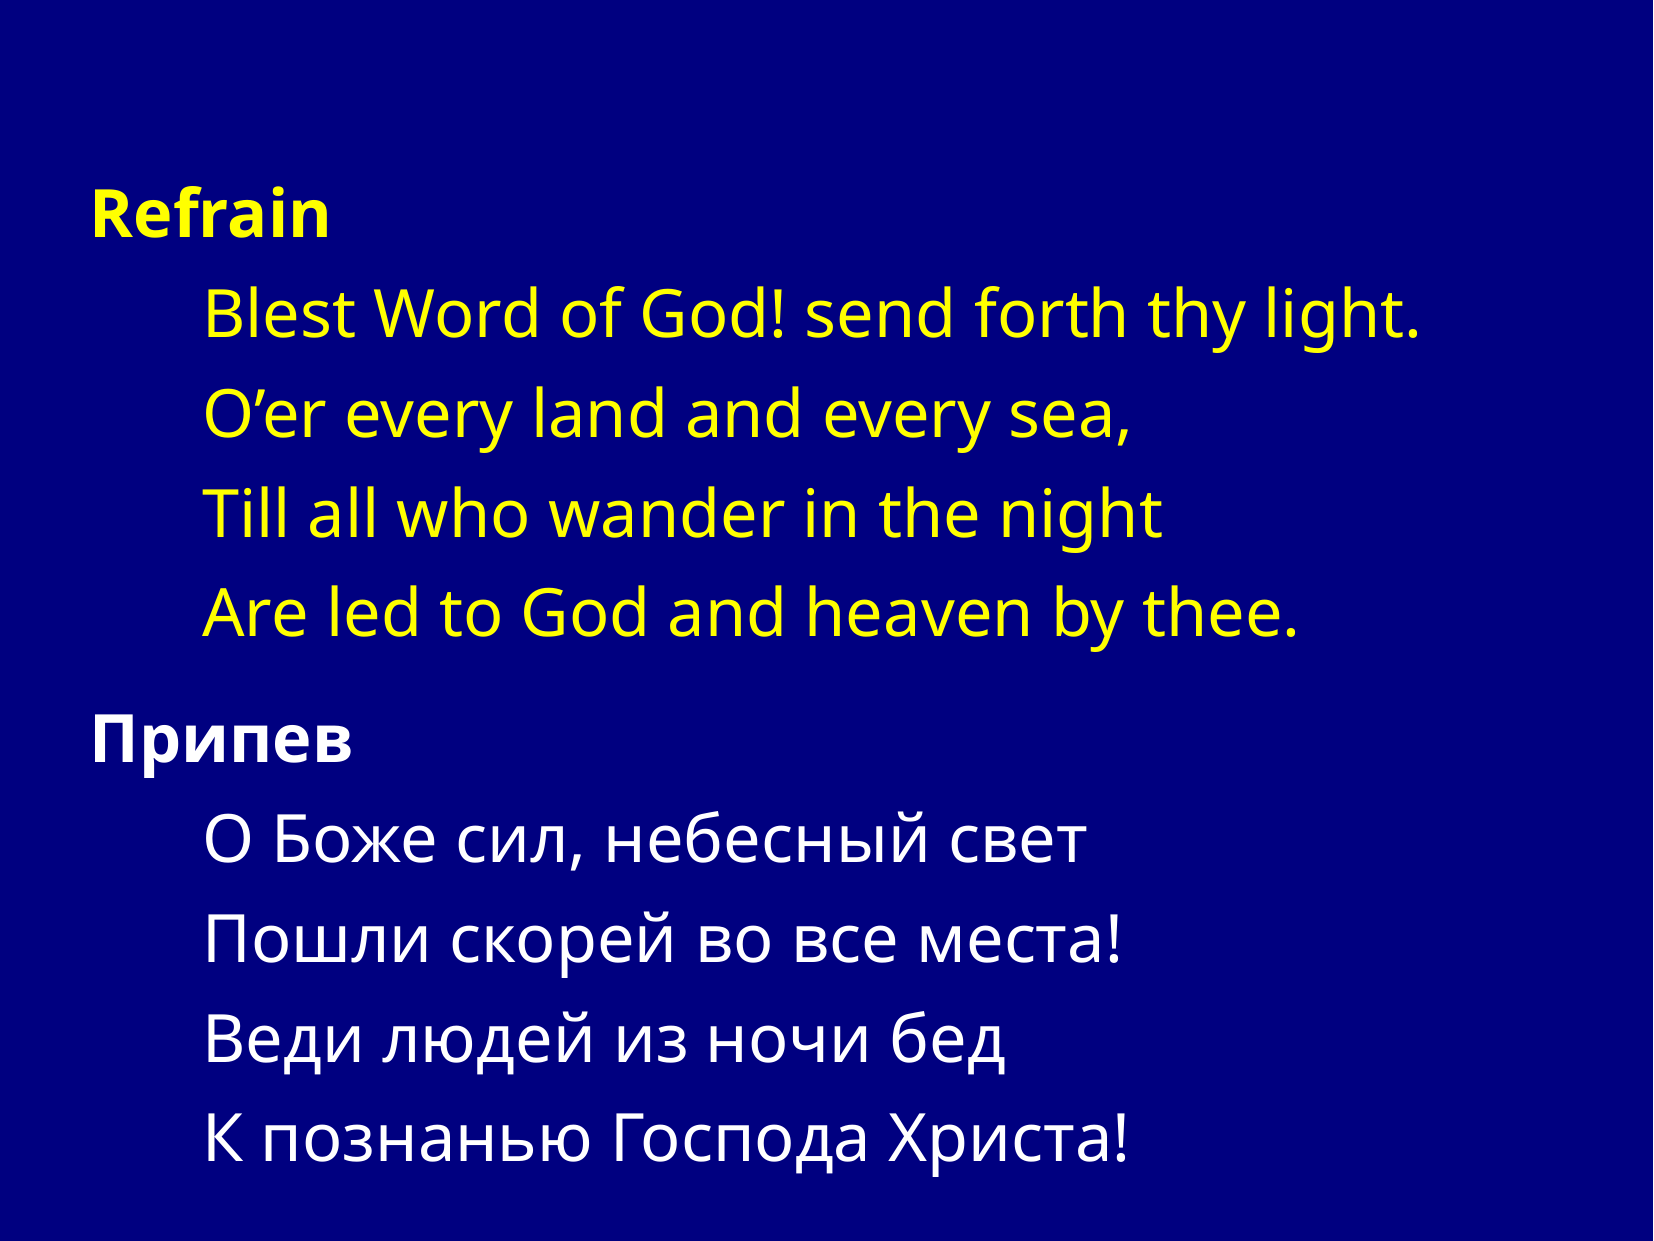

Refrain
	Blest Word of God! send forth thy light.
	O’er every land and every sea,
	Till all who wander in the night
	Are led to God and heaven by thee.
Припев
	О Боже сил, небесный свет
	Пошли скорей во все места!
	Веди людей из ночи бед
	К познанью Господа Христа!